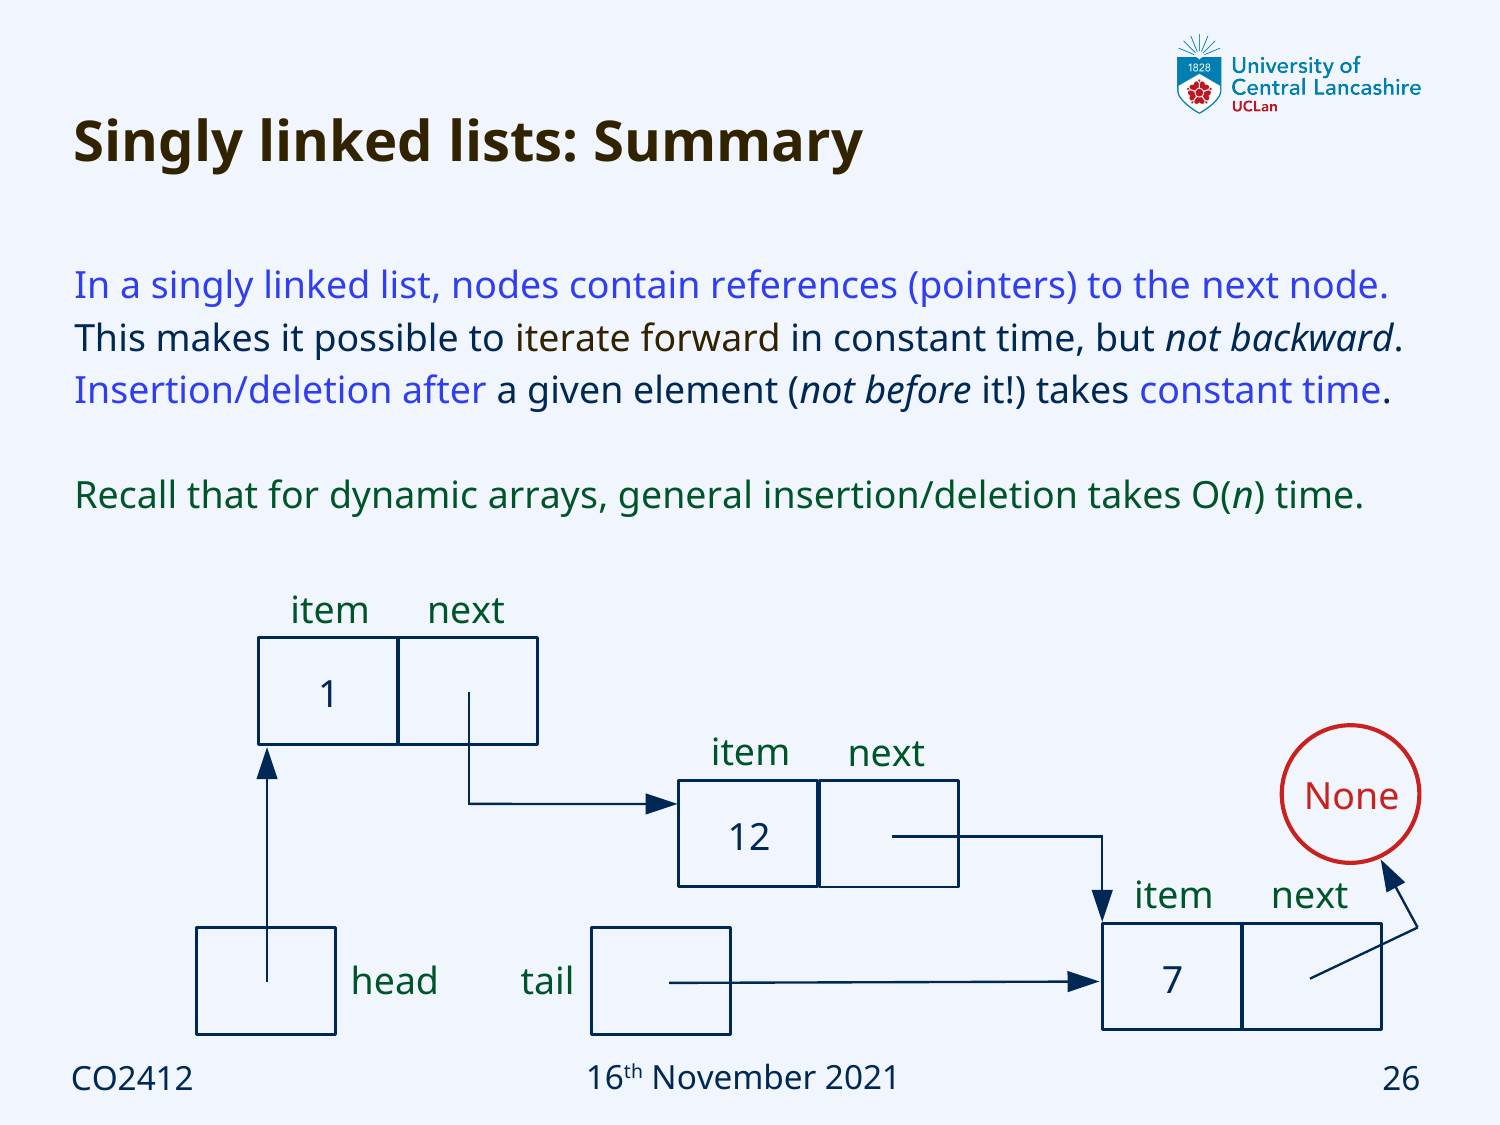

# Singly linked lists: Summary
In a singly linked list, nodes contain references (pointers) to the next node. This makes it possible to iterate forward in constant time, but not backward. Insertion/deletion after a given element (not before it!) takes constant time.
Recall that for dynamic arrays, general insertion/deletion takes O(n) time.
item
next
1
item
next
None
12
item
next
7
head
tail